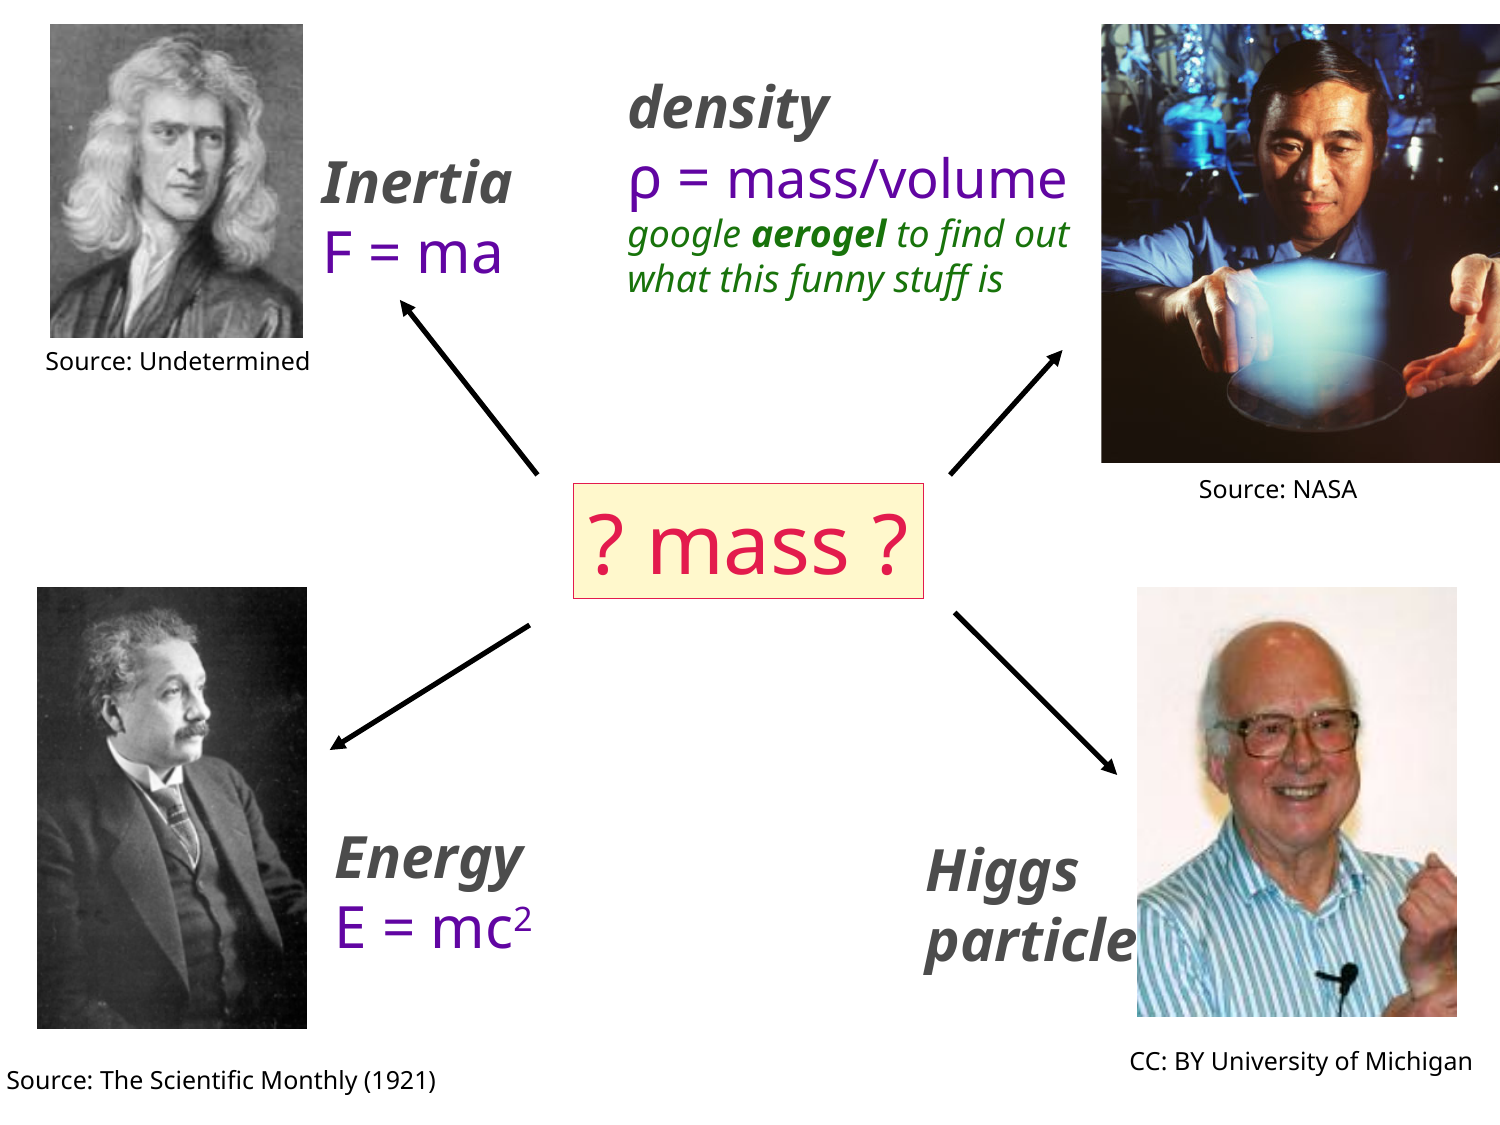

density
ρ = mass/volume
google aerogel to find out what this funny stuff is
Inertia
F = ma
Source: Undetermined
Source: NASA
? mass ?
Energy
E = mc2
Higgs
particle
CC: BY University of Michigan
Source: The Scientific Monthly (1921)